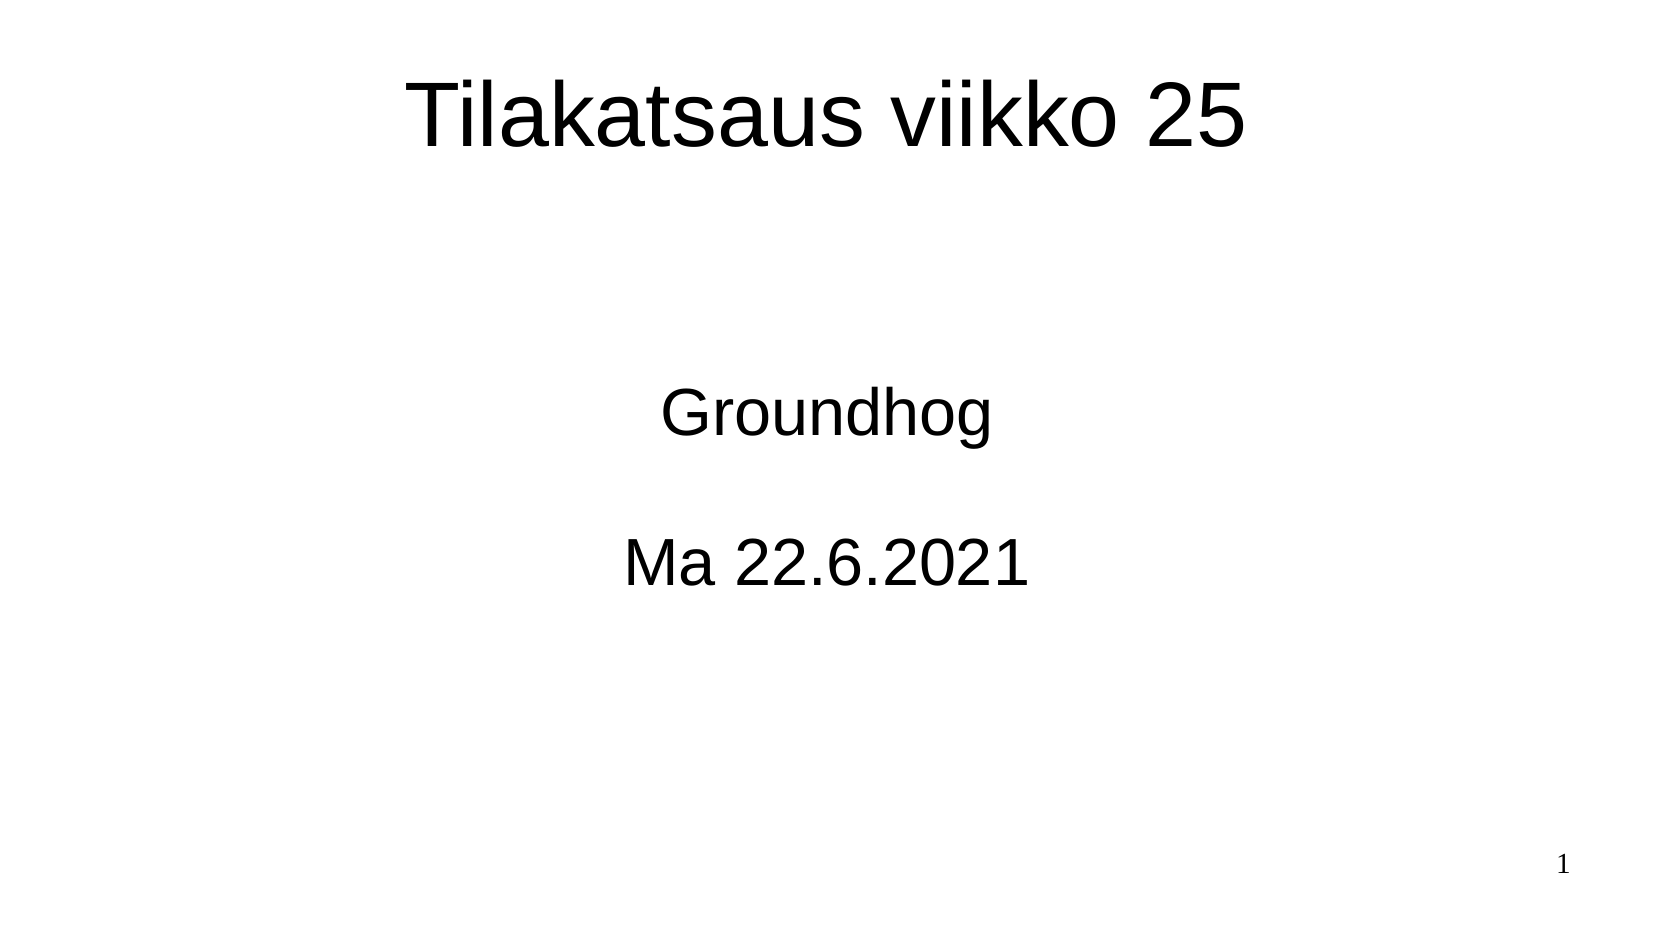

# Tilakatsaus viikko 25
Groundhog
Ma 22.6.2021
1